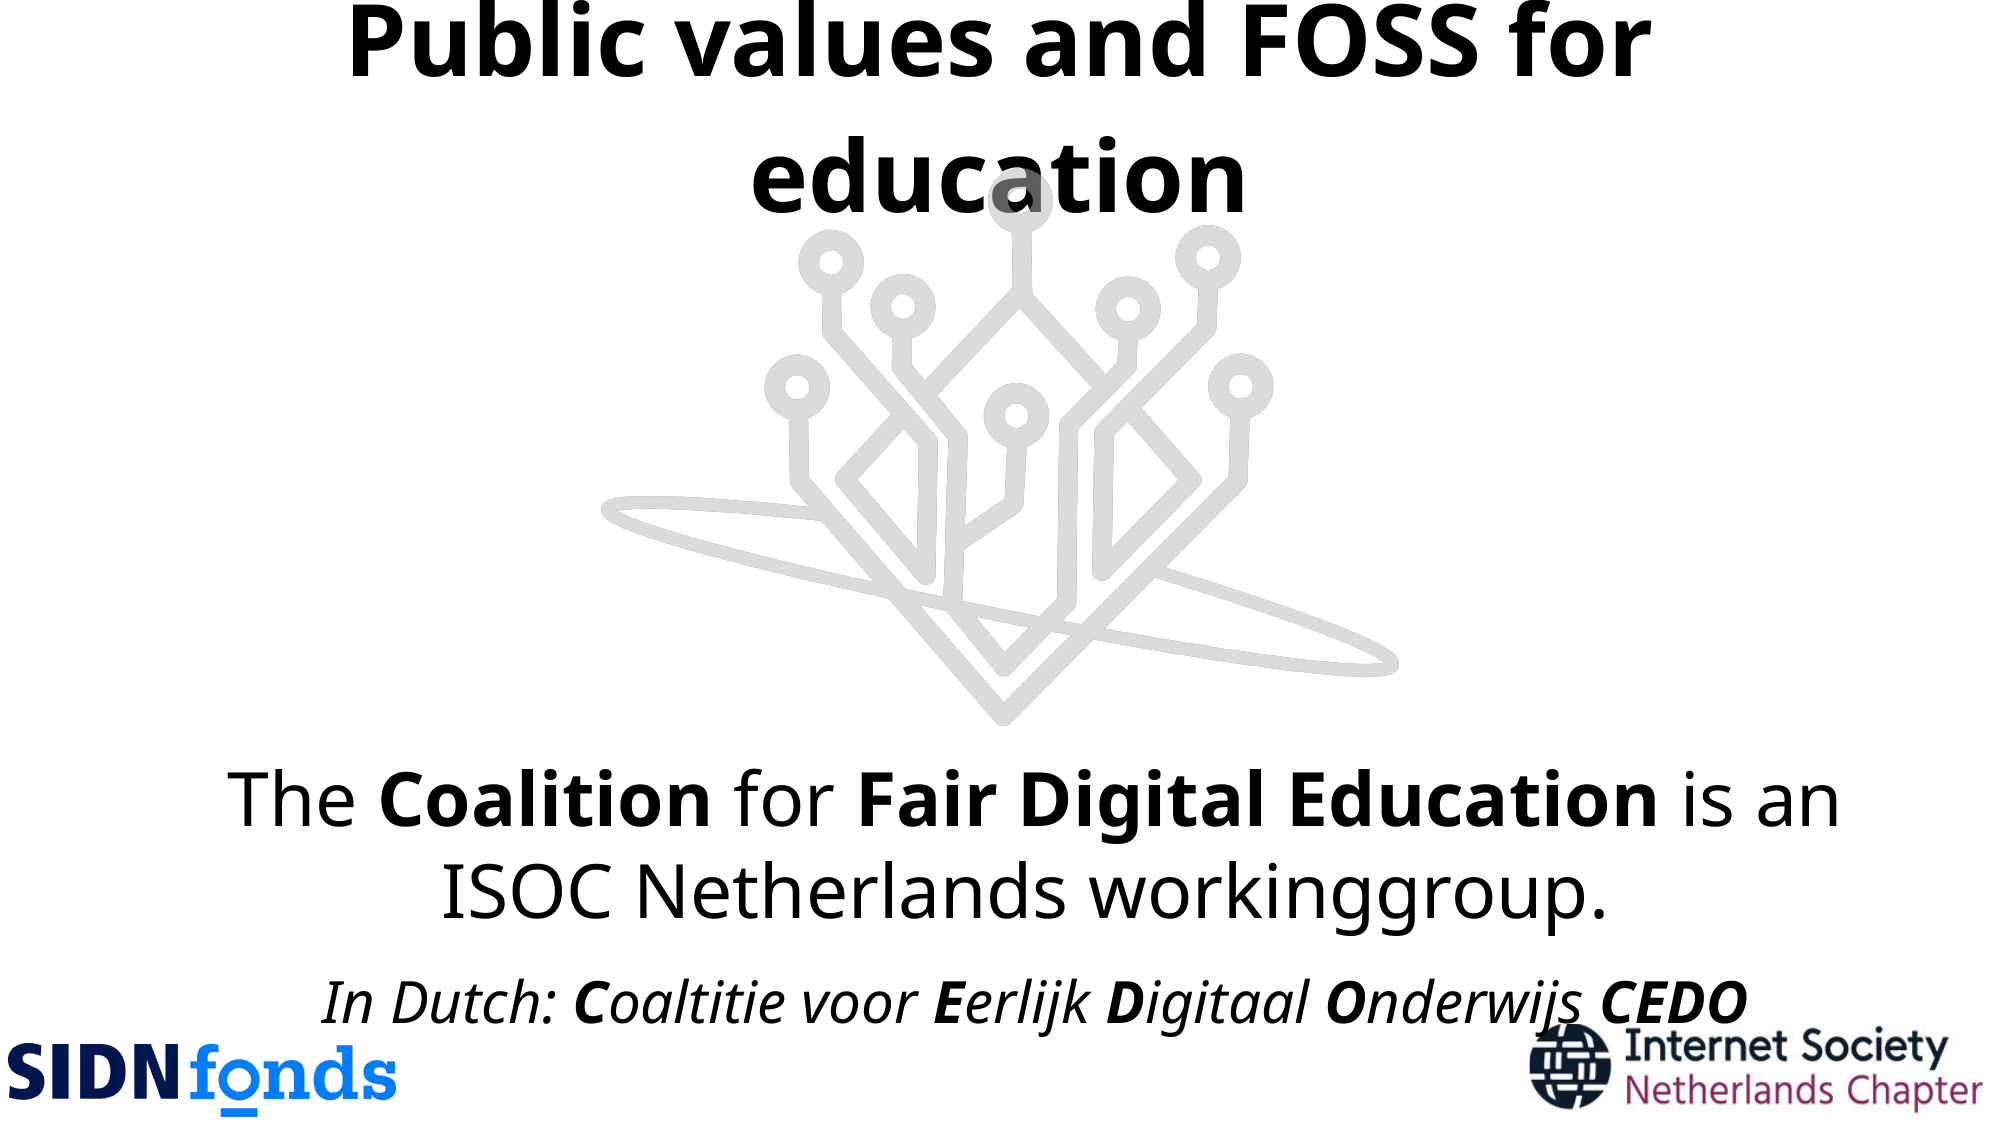

Public values and FOSS for education
# The Coalition for Fair Digital Education is an ISOC Netherlands workinggroup.
In Dutch: Coaltitie voor Eerlijk Digitaal Onderwijs CEDO